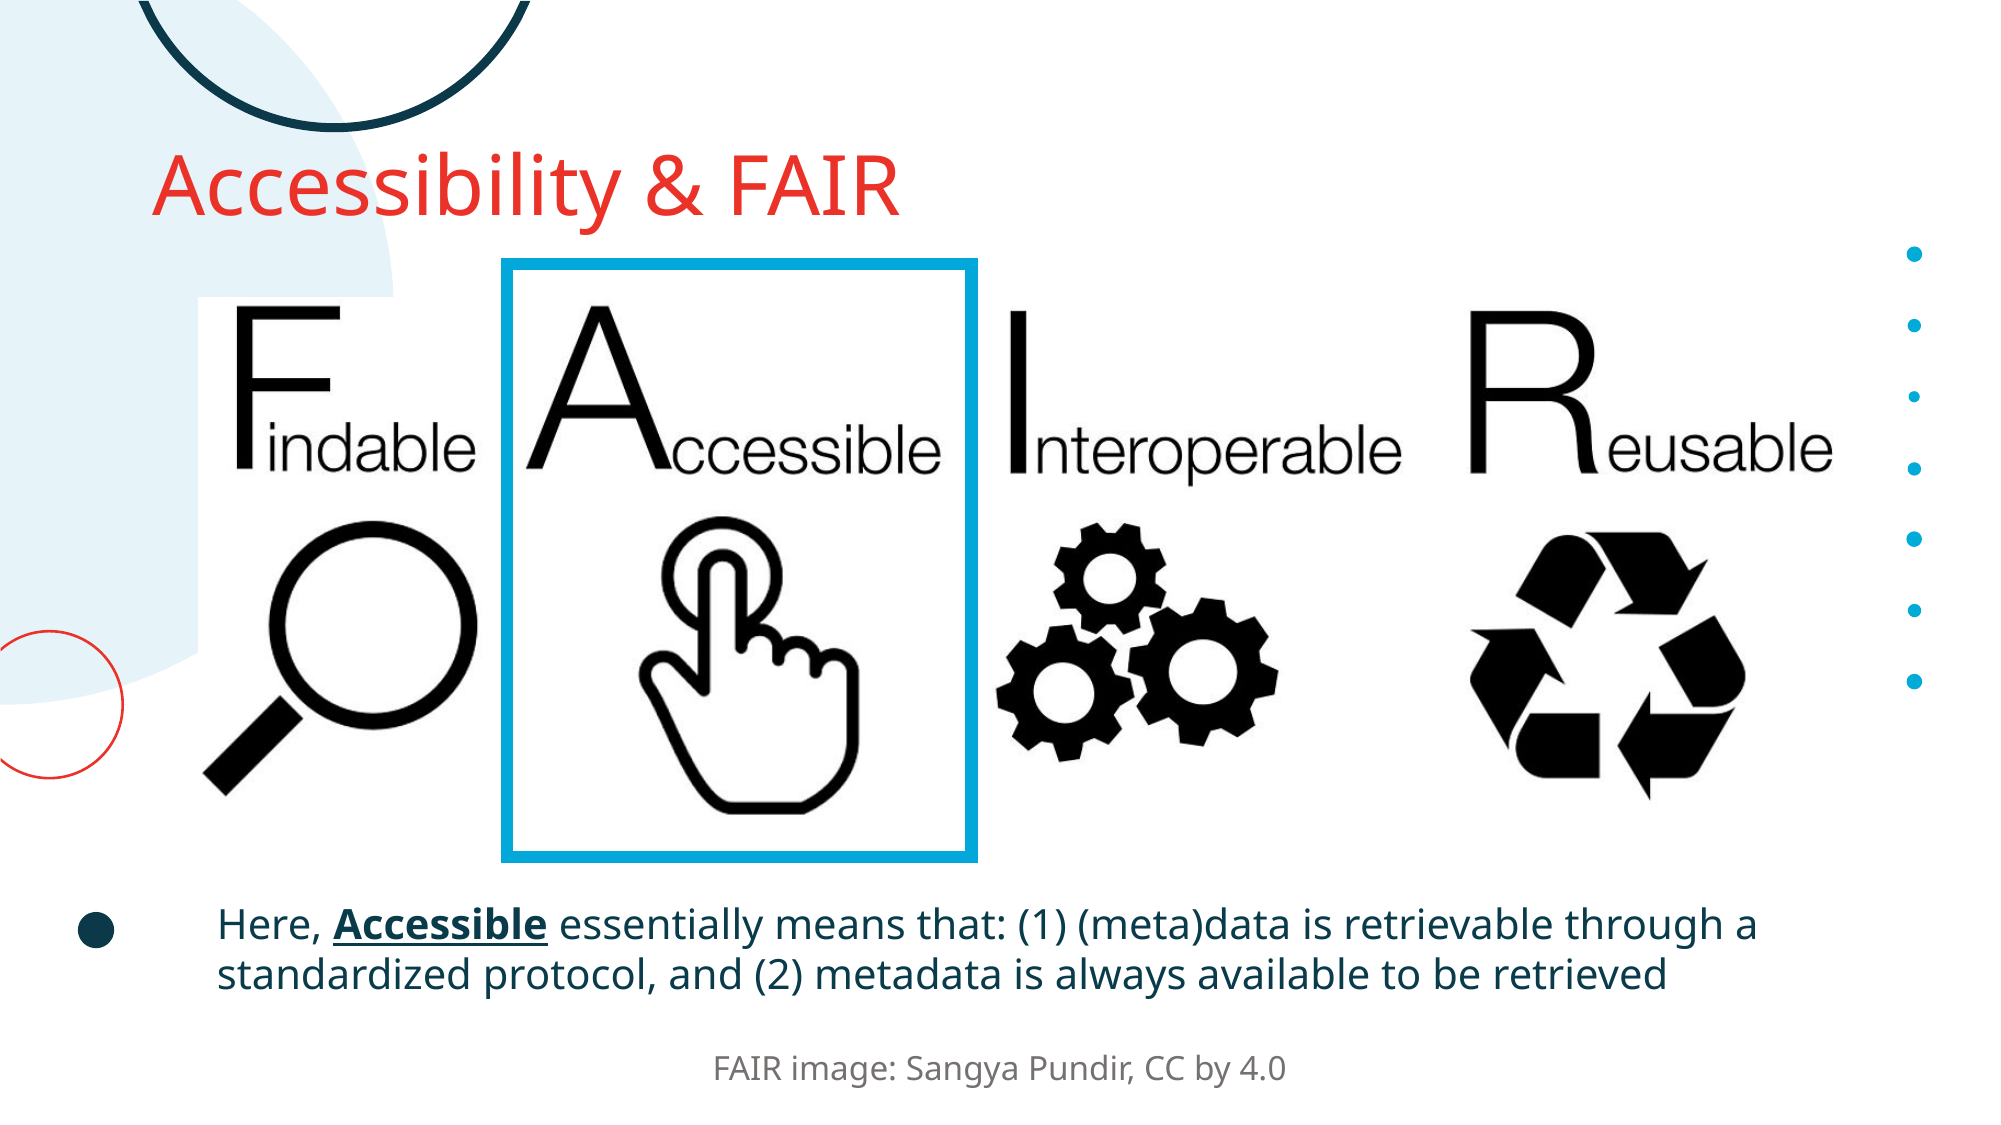

# Accessibility & FAIR
Here, Accessible essentially means that: (1) (meta)data is retrievable through a standardized protocol, and (2) metadata is always available to be retrieved
FAIR image: Sangya Pundir, CC by 4.0